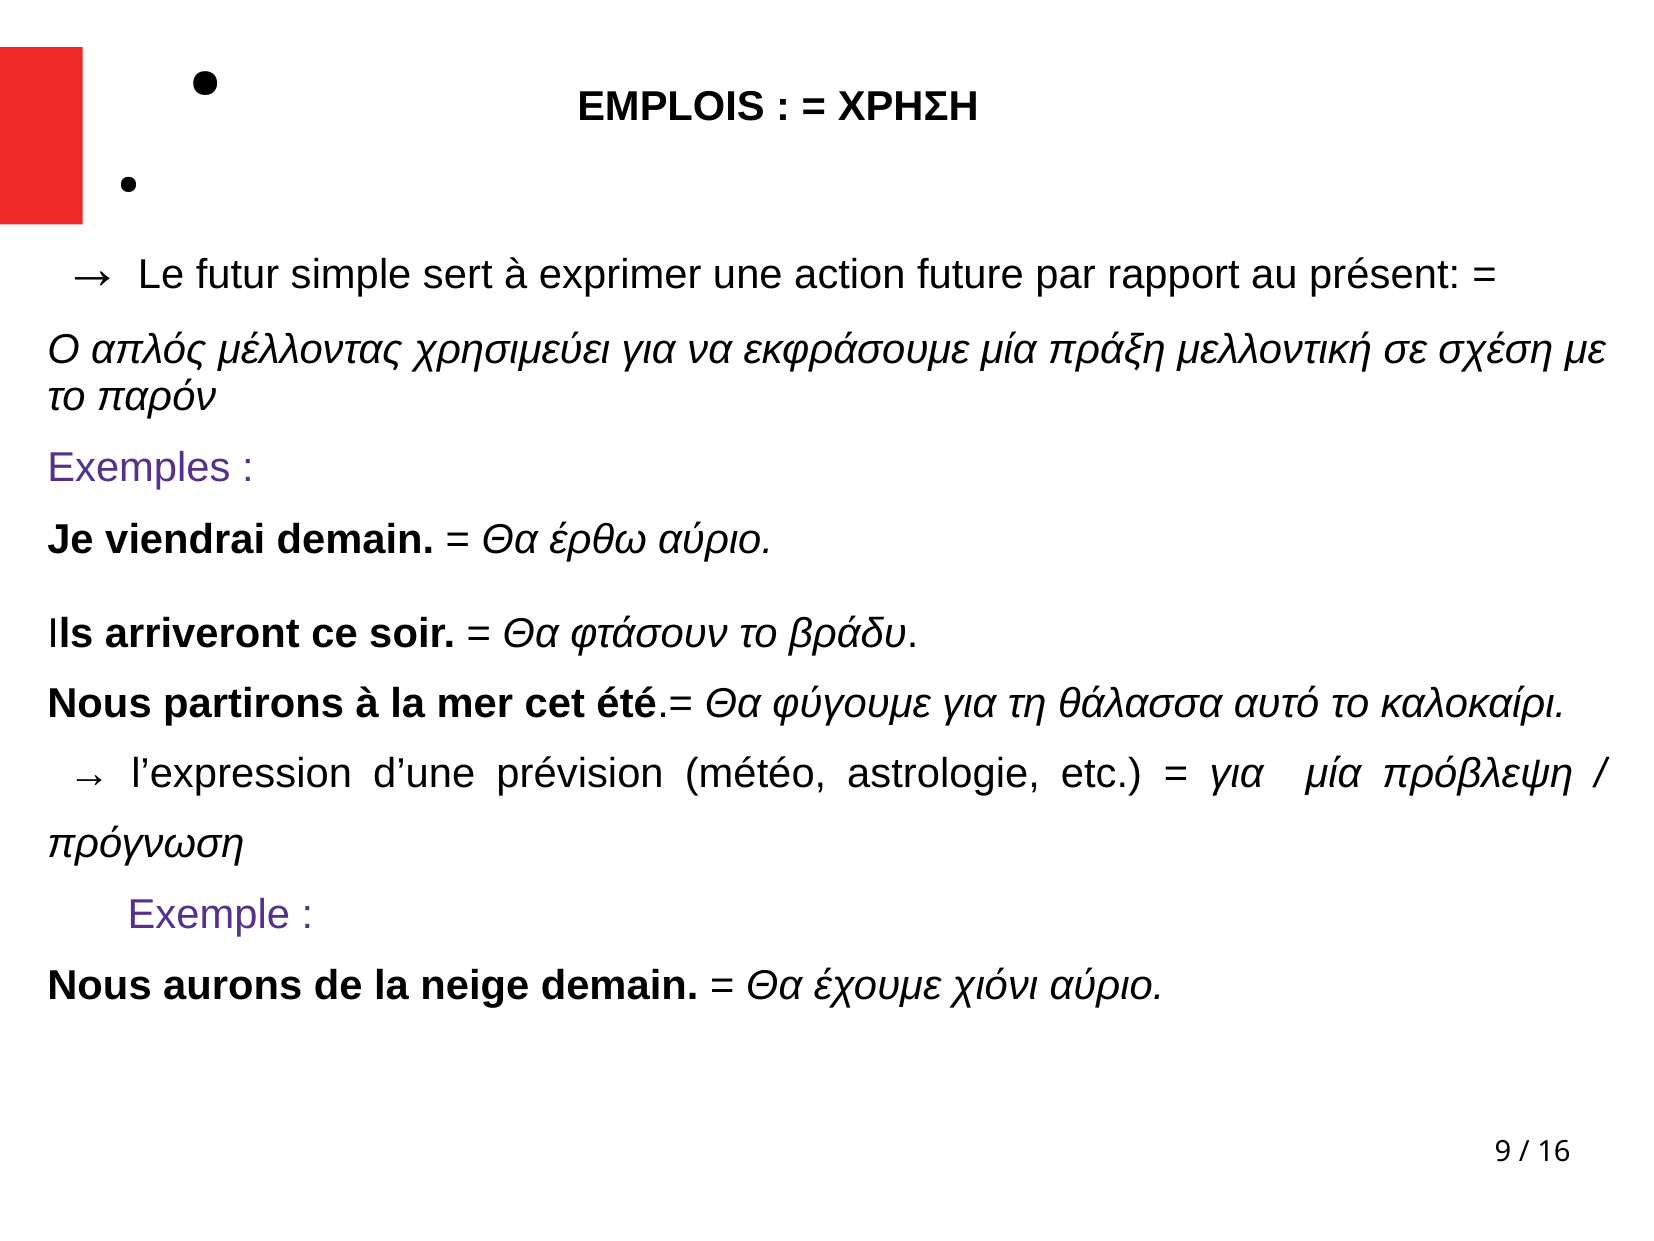

# EMPLOIS : = ΧΡΗΣΗ
 → Le futur simple sert à exprimer une action future par rapport au présent: =
Ο απλός μέλλοντας χρησιμεύει για να εκφράσουμε μία πράξη μελλοντική σε σχέση με το παρόν
Exemples :
Je viendrai demain. = Θα έρθω αύριο.
Ils arriveront ce soir. = Θα φτάσουν το βράδυ.
Nous partirons à la mer cet été.= Θα φύγουμε για τη θάλασσα αυτό το καλοκαίρι.
 → l’expression d’une prévision (météo, astrologie, etc.) = για μία πρόβλεψη / πρόγνωση
 Exemple :
Nous aurons de la neige demain. = Θα έχουμε χιόνι αύριο.
9